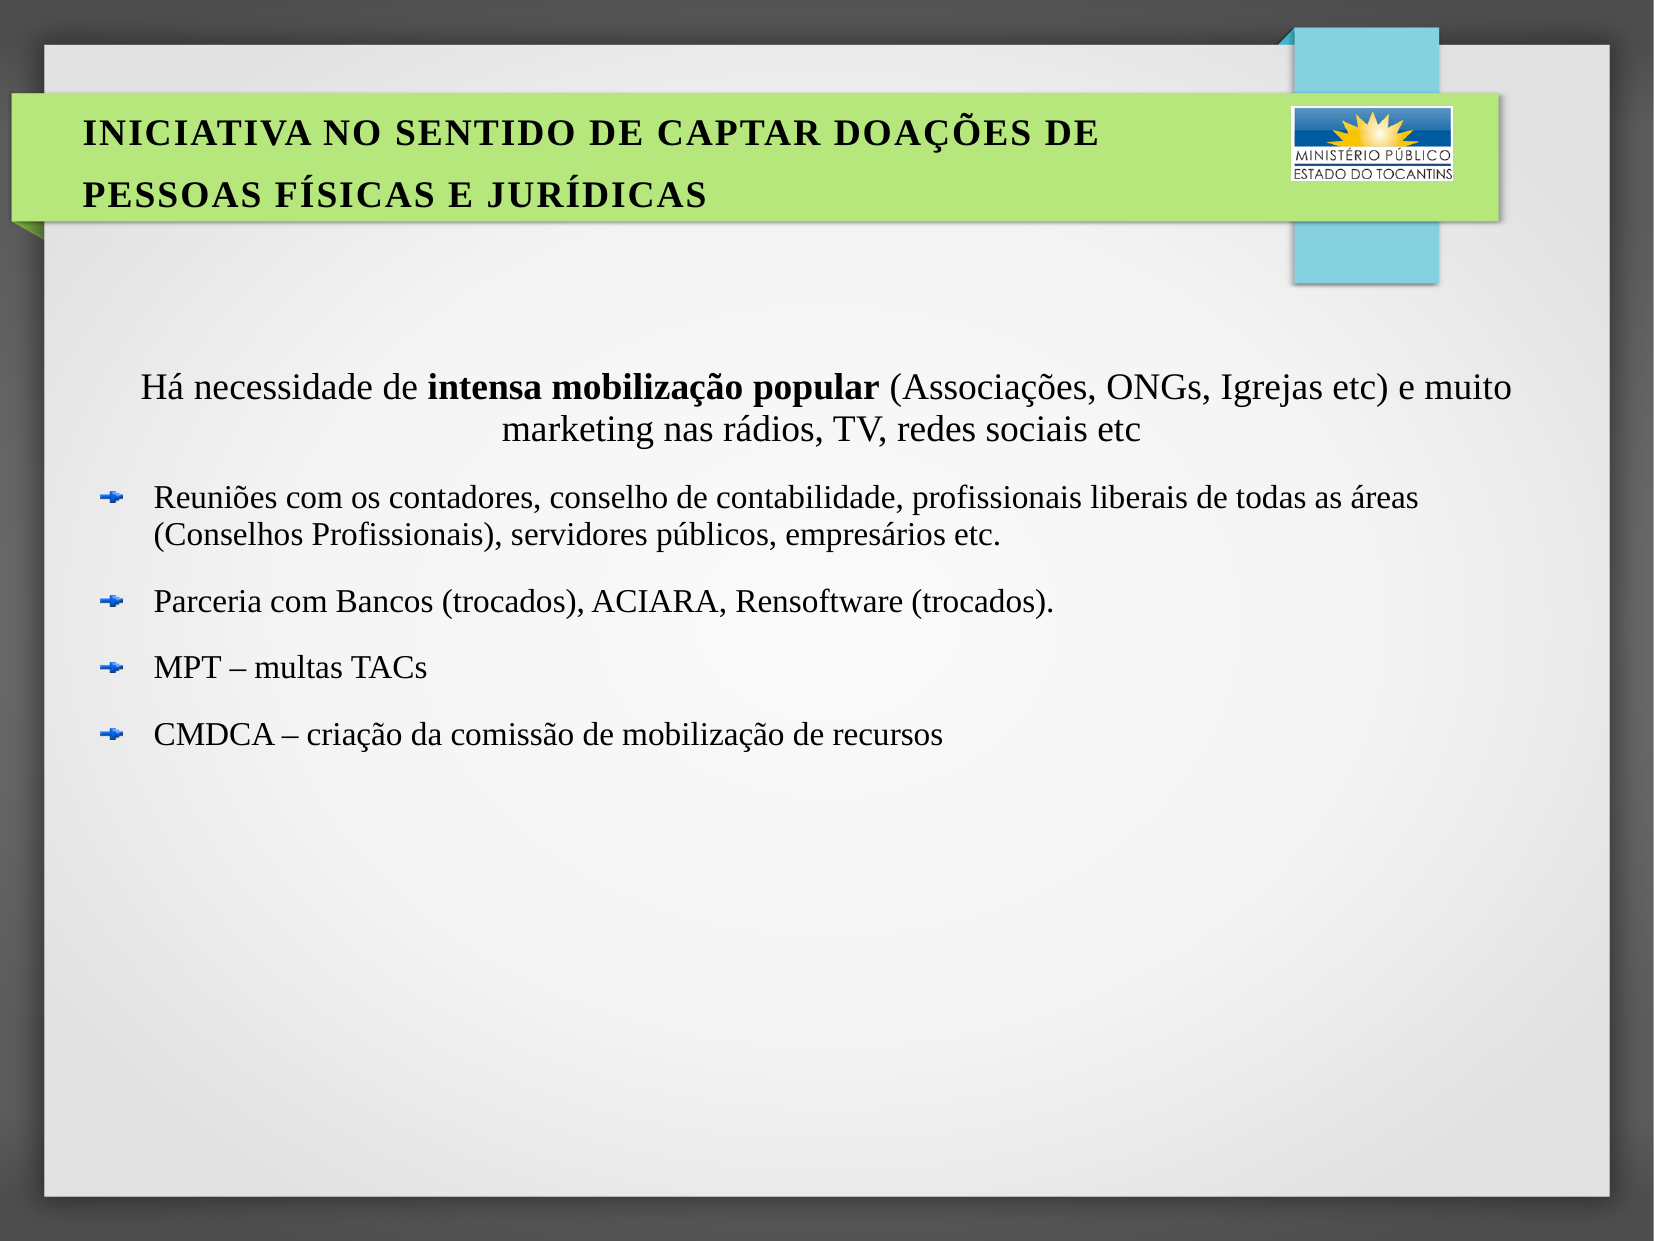

# INICIATIVA NO SENTIDO DE CAPTAR DOAÇÕES DE PESSOAS FÍSICAS E JURÍDICAS
Há necessidade de intensa mobilização popular (Associações, ONGs, Igrejas etc) e muito marketing nas rádios, TV, redes sociais etc
Reuniões com os contadores, conselho de contabilidade, profissionais liberais de todas as áreas (Conselhos Profissionais), servidores públicos, empresários etc.
Parceria com Bancos (trocados), ACIARA, Rensoftware (trocados).
MPT – multas TACs
CMDCA – criação da comissão de mobilização de recursos